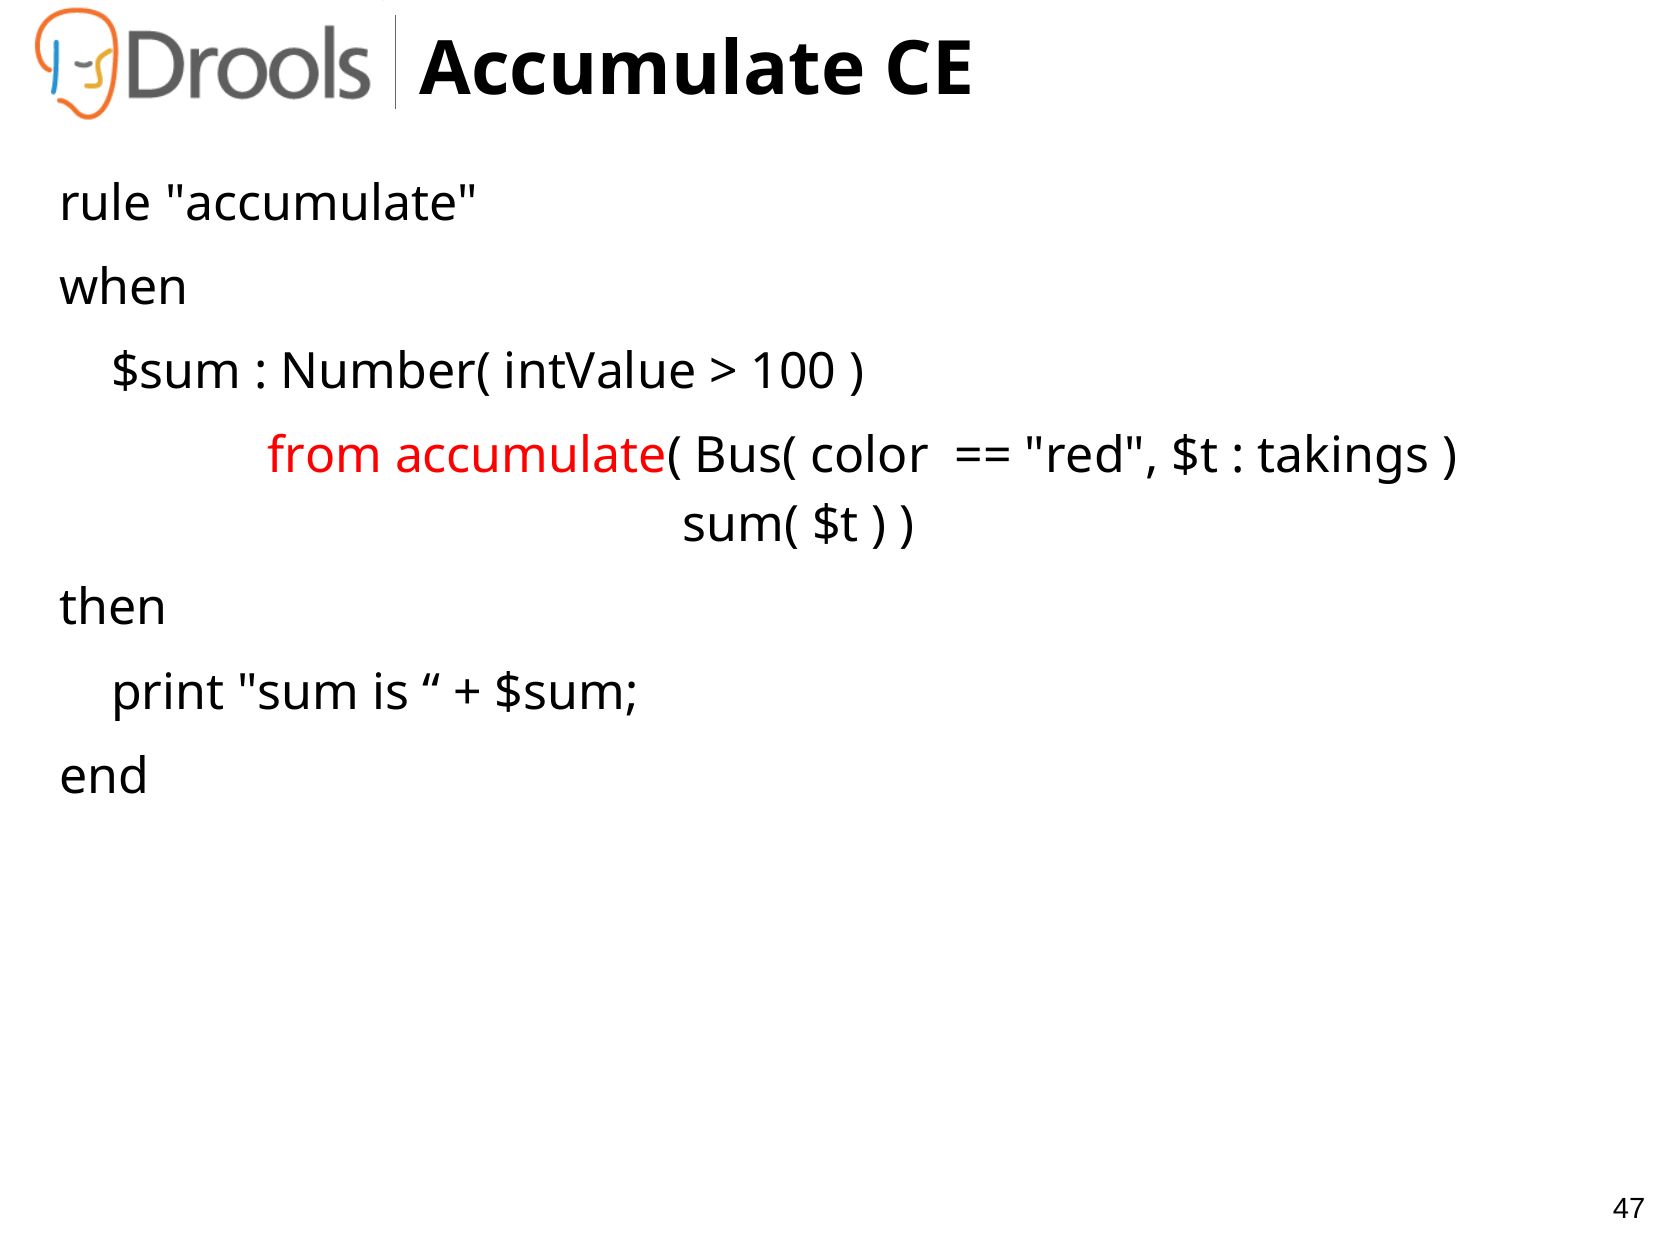

# Accumulate CE
rule "accumulate"
when
 $sum : Number( intValue > 100 )
 from accumulate( Bus( color == "red", $t : takings ) sum( $t ) )
then
 print "sum is “ + $sum;
end